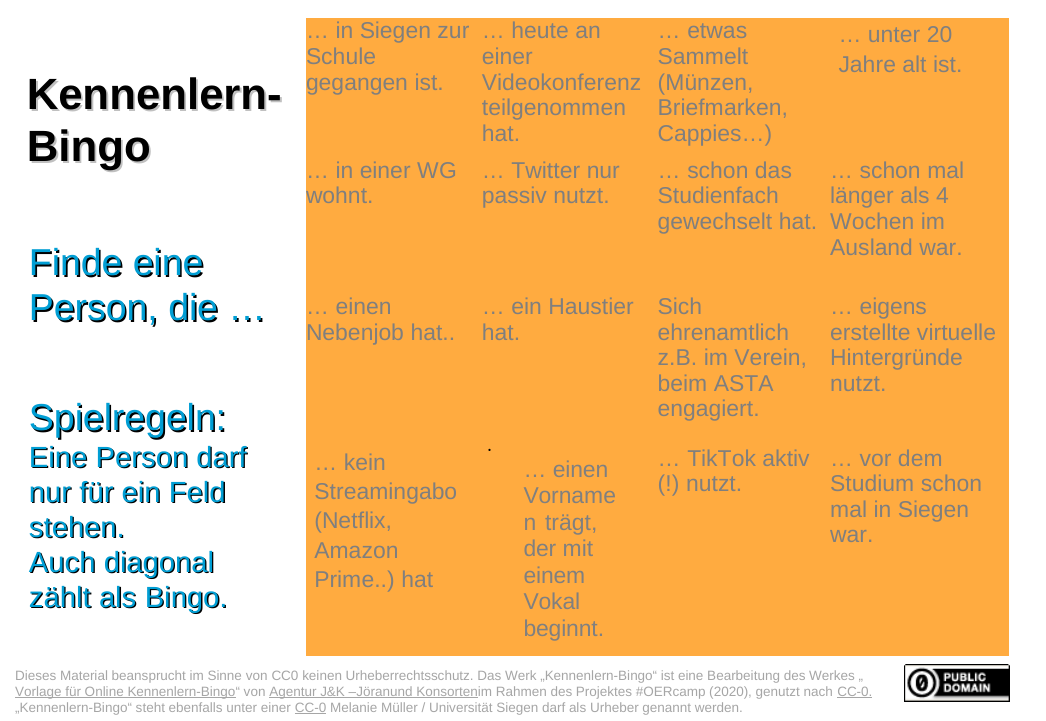

| … in Siegen zur Schule gegangen ist. | … heute an einer Videokonferenz teilgenommen hat. | … etwas Sammelt (Münzen, Briefmarken, Cappies…) | … unter 20 Jahre alt ist. |
| --- | --- | --- | --- |
| … in einer WG wohnt. | … Twitter nur passiv nutzt. | … schon das Studienfach gewechselt hat. | … schon mal länger als 4 Wochen im Ausland war. |
| … einen Nebenjob hat.. | … ein Haustier hat. | Sich ehrenamtlich z.B. im Verein, beim ASTA engagiert. | … eigens erstellte virtuelle Hintergründe nutzt. |
| … kein Streamingabo (Netflix, Amazon Prime..) hat | … einen Vornamen trägt, der mit einem Vokal beginnt. | … TikTok aktiv (!) nutzt. | … vor dem Studium schon mal in Siegen war. |
Kennenlern-
Bingo
# Finde eine
Person, die …
Spielregeln:
Eine Person darf nur für ein Feld stehen.
Auch diagonal zählt als Bingo.
Dieses Material beansprucht im Sinne von CC0 keinen Urheberrechtsschutz. Das Werk „Kennenlern-Bingo“ ist eine Bearbeitung des Werkes „Vorlage für Online Kennenlern-Bingo“ von Agentur J&K –Jöranund Konsortenim Rahmen des Projektes #OERcamp (2020), genutzt nach CC-0. „Kennenlern-Bingo“ steht ebenfalls unter einer CC-0 Melanie Müller / Universität Siegen darf als Urheber genannt werden.